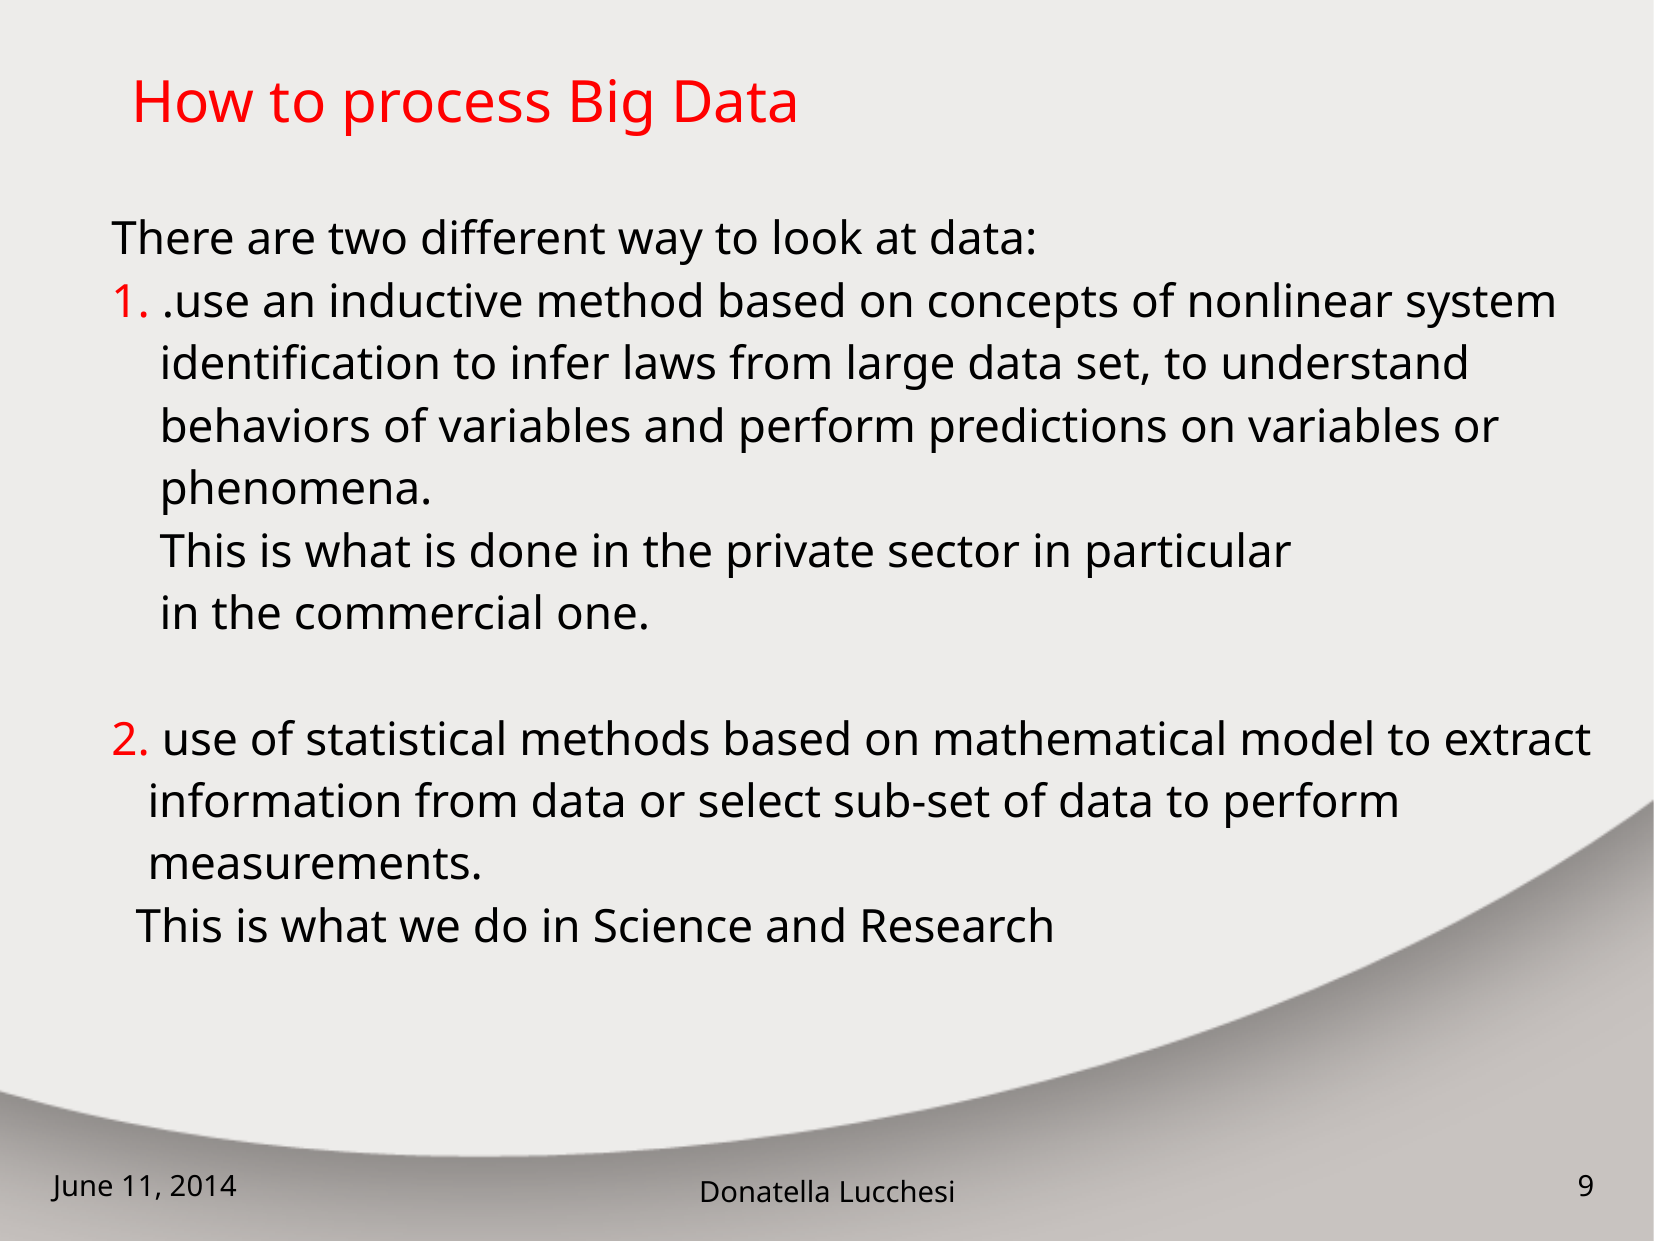

How to process Big Data
There are two different way to look at data:
1. .use an inductive method based on concepts of nonlinear system
 identification to infer laws from large data set, to understand
 behaviors of variables and perform predictions on variables or
 phenomena.
 This is what is done in the private sector in particular
 in the commercial one.
2. use of statistical methods based on mathematical model to extract
 information from data or select sub-set of data to perform
 measurements.
 This is what we do in Science and Research
June 11, 2014
9
Donatella Lucchesi